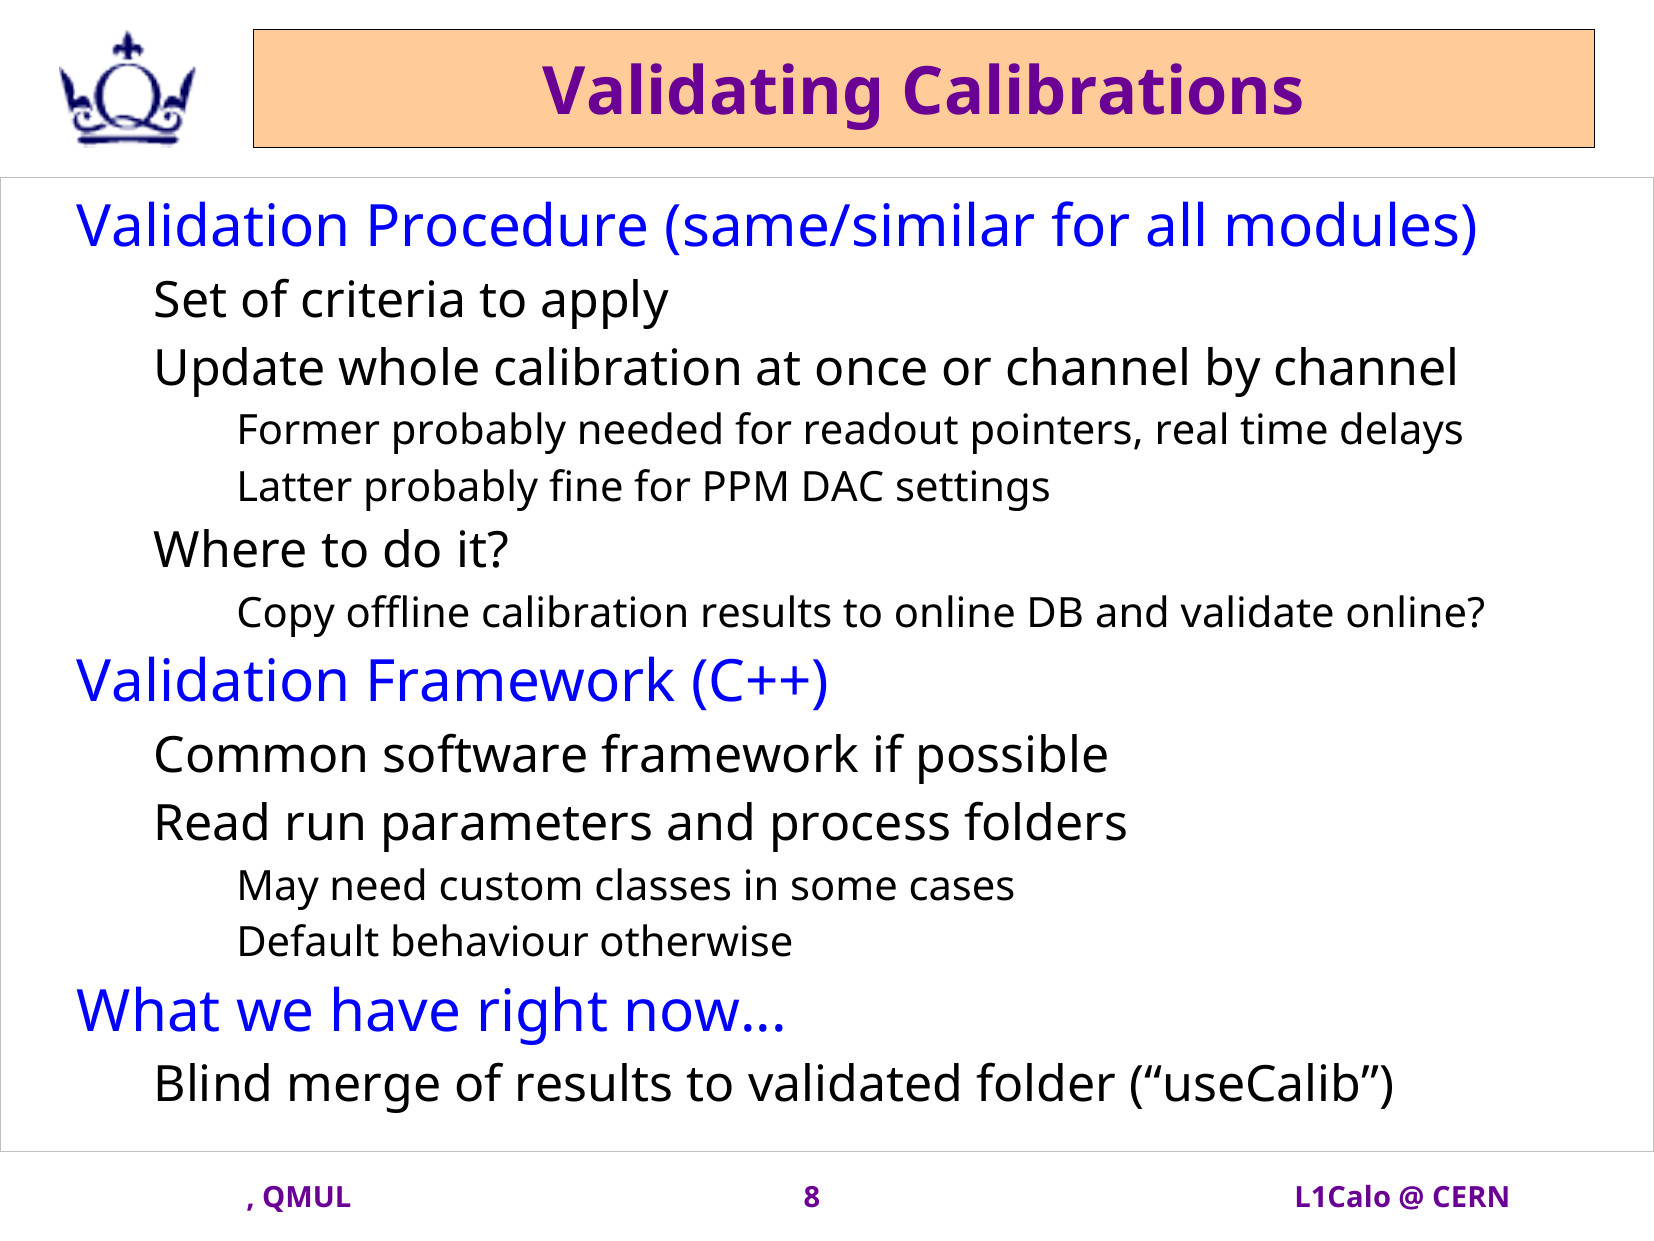

# Validating Calibrations
Validation Procedure (same/similar for all modules)
Set of criteria to apply
Update whole calibration at once or channel by channel
Former probably needed for readout pointers, real time delays
Latter probably fine for PPM DAC settings
Where to do it?
Copy offline calibration results to online DB and validate online?
Validation Framework (C++)
Common software framework if possible
Read run parameters and process folders
May need custom classes in some cases
Default behaviour otherwise
What we have right now...
Blind merge of results to validated folder (“useCalib”)